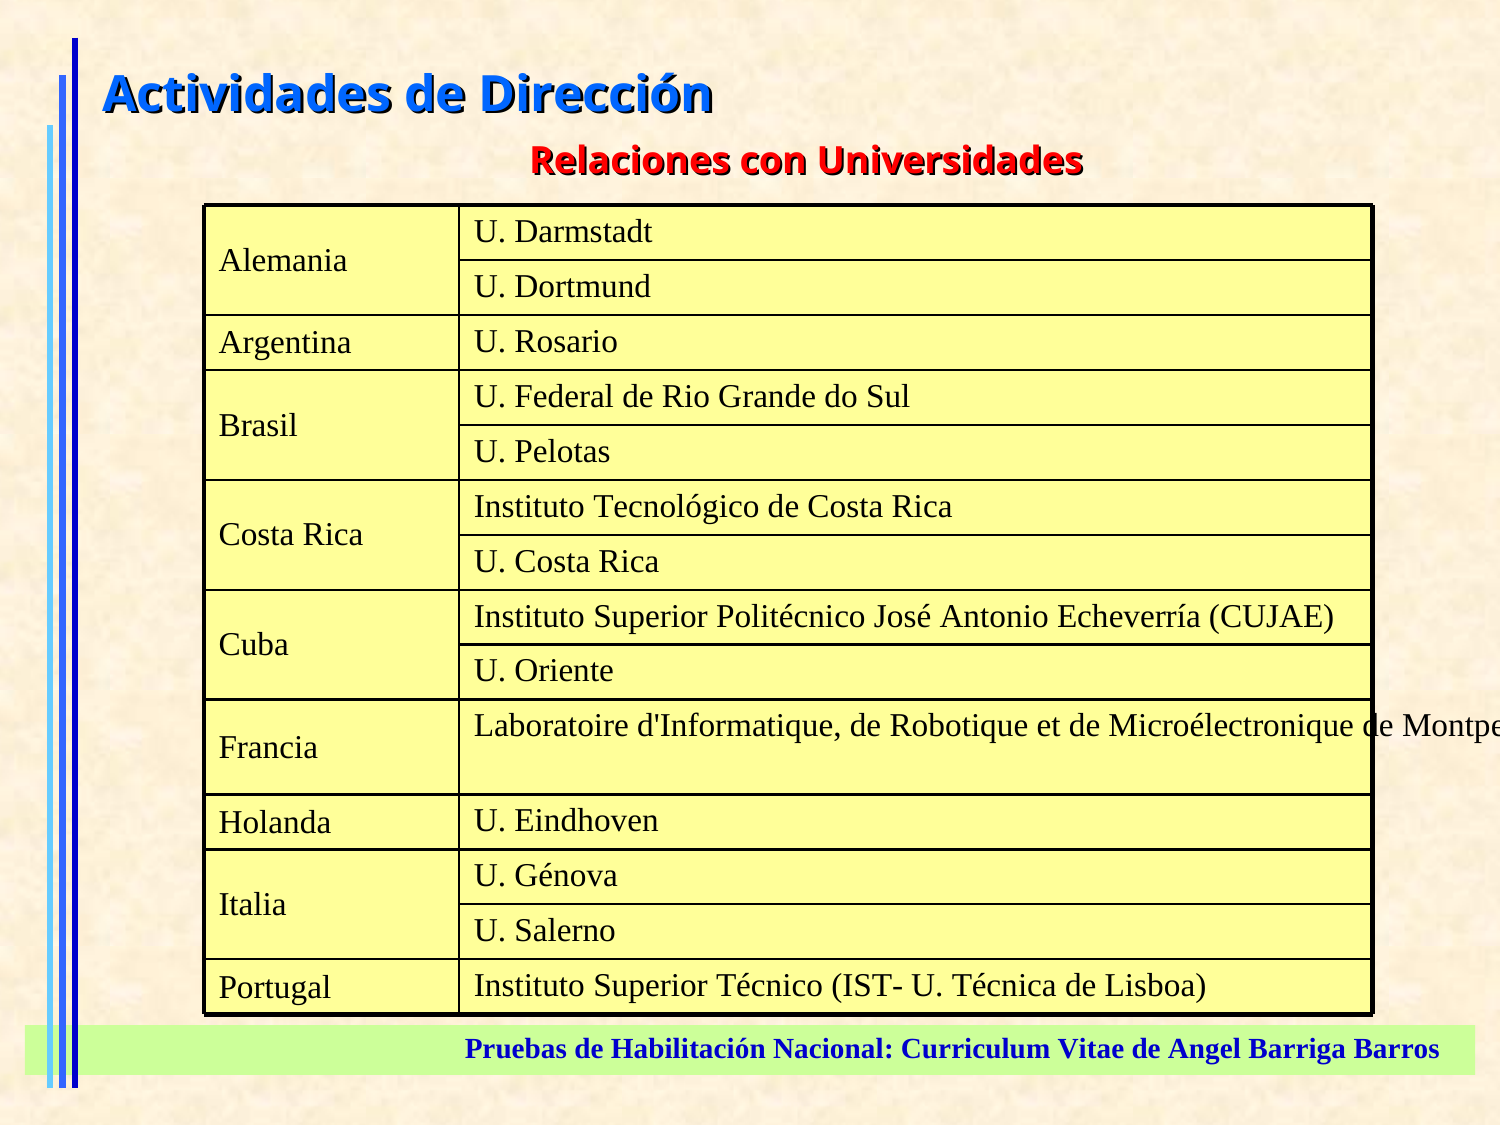

Actividades de Dirección
Relaciones con Universidades
Alemania
U. Darmstadt
U. Dortmund
Argentina
U. Rosario
Brasil
U. Federal de Rio Grande do Sul
U. Pelotas
Costa Rica
Instituto Tecnológico de Costa Rica
U. Costa Rica
Cuba
Instituto Superior Politécnico José Antonio Echeverría (CUJAE)
U. Oriente
Francia
Laboratoire d'Informatique, de Robotique et de Microélectronique de Montpellier (LIRMM)
Holanda
U. Eindhoven
Italia
U. Génova
U. Salerno
Portugal
Instituto Superior Técnico (IST- U. Técnica de Lisboa)